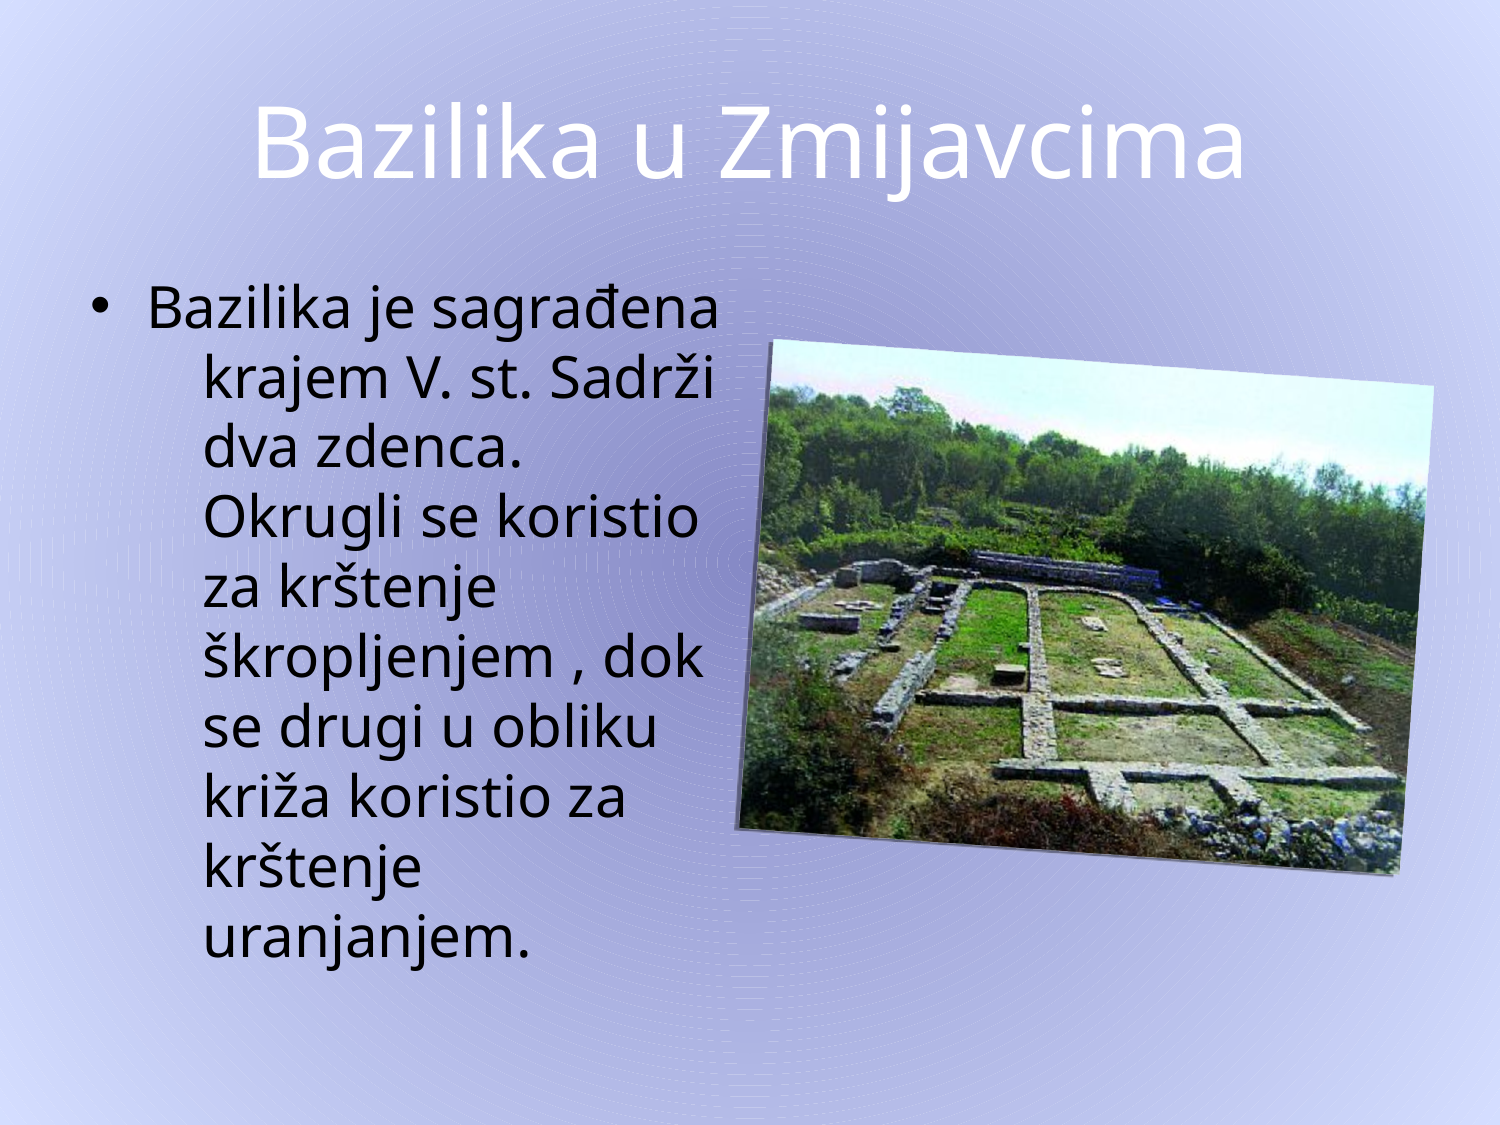

# Bazilika u Zmijavcima
Bazilika je sagrađena krajem V. st. Sadrži dva zdenca. Okrugli se koristio za krštenje škropljenjem , dok se drugi u obliku križa koristio za krštenje uranjanjem.